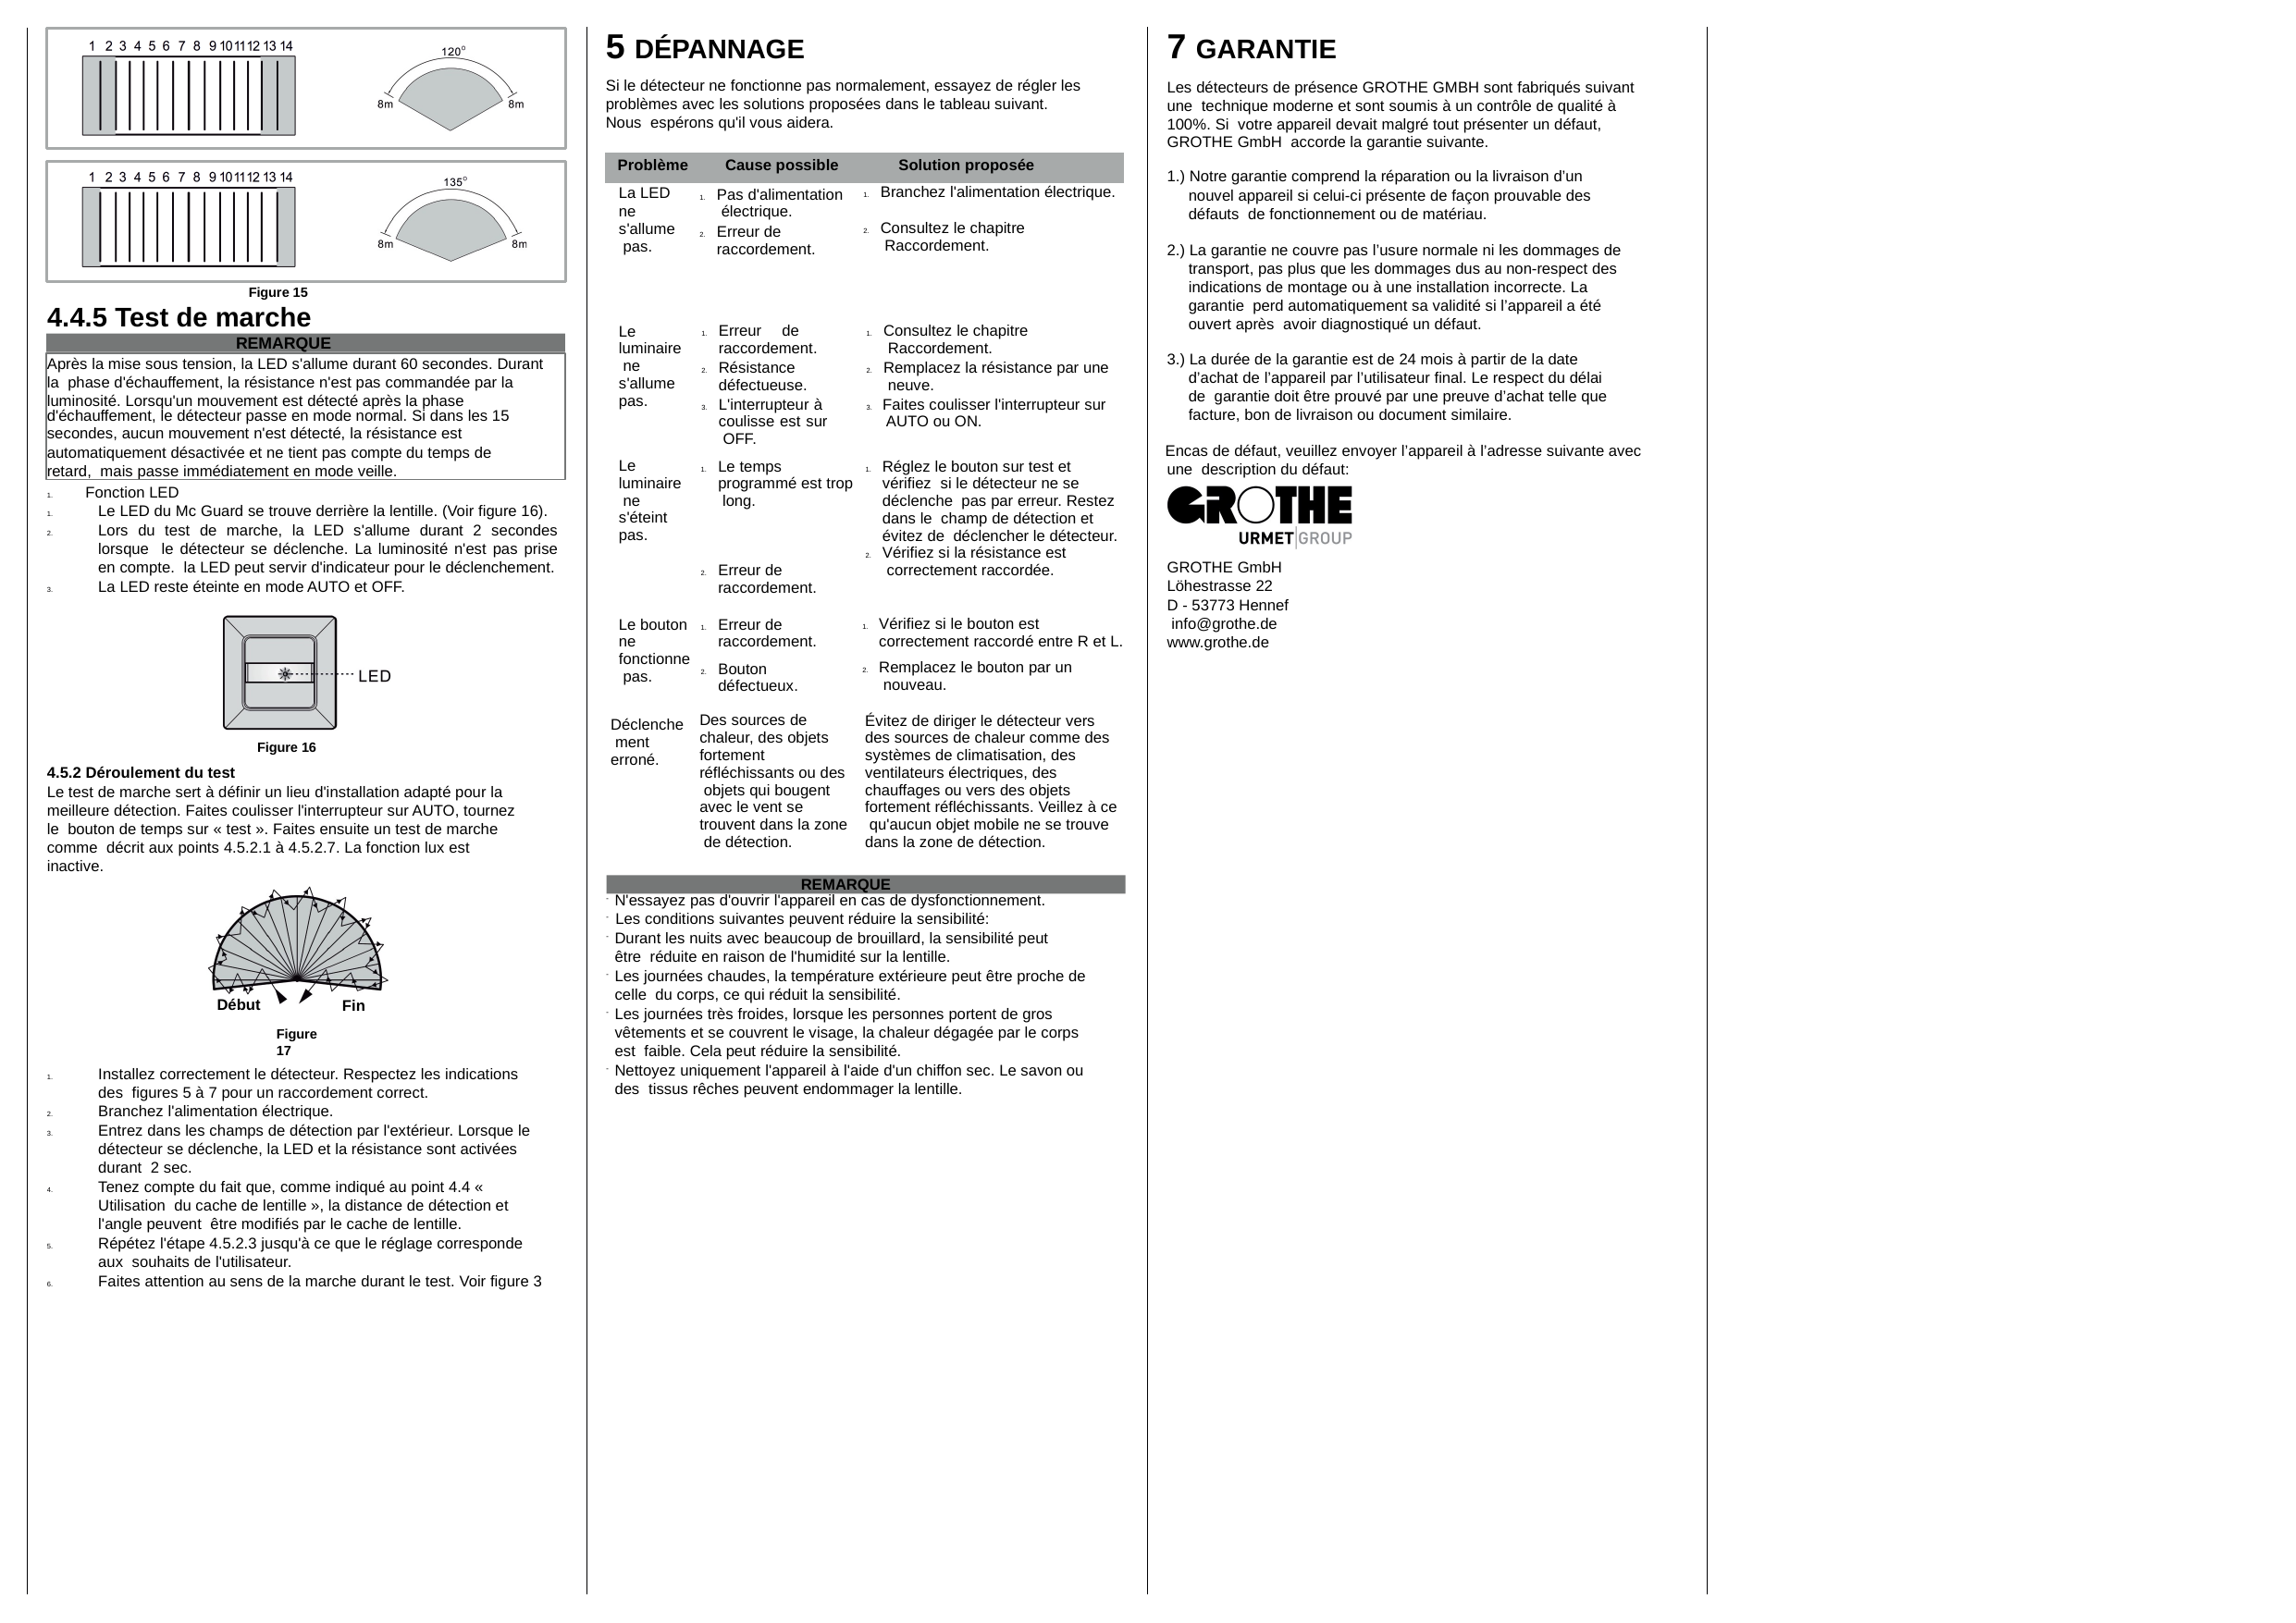

5 DÉPANNAGE
Si le détecteur ne fonctionne pas normalement, essayez de régler les problèmes avec les solutions proposées dans le tableau suivant. Nous espérons qu'il vous aidera.
7 GARANTIE
Les détecteurs de présence GROTHE GMBH sont fabriqués suivant une technique moderne et sont soumis à un contrôle de qualité à 100%. Si votre appareil devait malgré tout présenter un défaut, GROTHE GmbH accorde la garantie suivante.
1.) Notre garantie comprend la réparation ou la livraison d’un
nouvel appareil si celui-ci présente de façon prouvable des défauts de fonctionnement ou de matériau.
2.) La garantie ne couvre pas l’usure normale ni les dommages de transport, pas plus que les dommages dus au non-respect des indications de montage ou à une installation incorrecte. La garantie perd automatiquement sa validité si l’appareil a été ouvert après avoir diagnostiqué un défaut.
3.) La durée de la garantie est de 24 mois à partir de la date d’achat de l’appareil par l’utilisateur final. Le respect du délai de garantie doit être prouvé par une preuve d’achat telle que facture, bon de livraison ou document similaire.
Encas de défaut, veuillez envoyer l’appareil à l’adresse suivante avec une description du défaut:
| Problème | Cause possible | Solution proposée |
| --- | --- | --- |
| La LED ne s'allume pas. | Pas d'alimentation électrique. Erreur de raccordement. | Branchez l'alimentation électrique. Consultez le chapitre Raccordement. |
| Le luminaire ne s'allume pas. | Erreur de raccordement. Résistance défectueuse. L'interrupteur à coulisse est sur OFF. | Consultez le chapitre Raccordement. Remplacez la résistance par une neuve. Faites coulisser l'interrupteur sur AUTO ou ON. |
| Le luminaire ne s'éteint pas. | Le temps programmé est trop long. Erreur de raccordement. | Réglez le bouton sur test et vérifiez si le détecteur ne se déclenche pas par erreur. Restez dans le champ de détection et évitez de déclencher le détecteur. Vérifiez si la résistance est correctement raccordée. |
| Le bouton ne fonctionne pas. | Erreur de raccordement. Bouton défectueux. | Vérifiez si le bouton est correctement raccordé entre R et L. Remplacez le bouton par un nouveau. |
| Déclenche ment erroné. | Des sources de chaleur, des objets fortement réfléchissants ou des objets qui bougent avec le vent se trouvent dans la zone de détection. | Évitez de diriger le détecteur vers des sources de chaleur comme des systèmes de climatisation, des ventilateurs électriques, des chauffages ou vers des objets fortement réfléchissants. Veillez à ce qu'aucun objet mobile ne se trouve dans la zone de détection. |
Figure 15
4.4.5 Test de marche
REMARQUE
Après la mise sous tension, la LED s'allume durant 60 secondes. Durant la phase d'échauffement, la résistance n'est pas commandée par la luminosité. Lorsqu'un mouvement est détecté après la phase
d'échauffement, le détecteur passe en mode normal. Si dans les 15 secondes, aucun mouvement n'est détecté, la résistance est automatiquement désactivée et ne tient pas compte du temps de retard, mais passe immédiatement en mode veille.
Fonction LED
Le LED du Mc Guard se trouve derrière la lentille. (Voir figure 16).
Lors du test de marche, la LED s'allume durant 2 secondes lorsque le détecteur se déclenche. La luminosité n'est pas prise en compte. la LED peut servir d'indicateur pour le déclenchement.
La LED reste éteinte en mode AUTO et OFF.
GROTHE GmbH
Löhestrasse 22
D - 53773 Hennef info@grothe.de www.grothe.de
Figure 16
4.5.2 Déroulement du test
Le test de marche sert à définir un lieu d'installation adapté pour la meilleure détection. Faites coulisser l'interrupteur sur AUTO, tournez le bouton de temps sur « test ». Faites ensuite un test de marche comme décrit aux points 4.5.2.1 à 4.5.2.7. La fonction lux est inactive.
REMARQUE
N'essayez pas d'ouvrir l'appareil en cas de dysfonctionnement.
Les conditions suivantes peuvent réduire la sensibilité:
Durant les nuits avec beaucoup de brouillard, la sensibilité peut être réduite en raison de l'humidité sur la lentille.
Les journées chaudes, la température extérieure peut être proche de celle du corps, ce qui réduit la sensibilité.
Les journées très froides, lorsque les personnes portent de gros vêtements et se couvrent le visage, la chaleur dégagée par le corps est faible. Cela peut réduire la sensibilité.
Nettoyez uniquement l'appareil à l'aide d'un chiffon sec. Le savon ou des tissus rêches peuvent endommager la lentille.
Début
Fin
Figure 17
Installez correctement le détecteur. Respectez les indications des figures 5 à 7 pour un raccordement correct.
Branchez l'alimentation électrique.
Entrez dans les champs de détection par l'extérieur. Lorsque le détecteur se déclenche, la LED et la résistance sont activées durant 2 sec.
Tenez compte du fait que, comme indiqué au point 4.4 « Utilisation du cache de lentille », la distance de détection et l'angle peuvent être modifiés par le cache de lentille.
Répétez l'étape 4.5.2.3 jusqu'à ce que le réglage corresponde aux souhaits de l'utilisateur.
Faites attention au sens de la marche durant le test. Voir figure 3